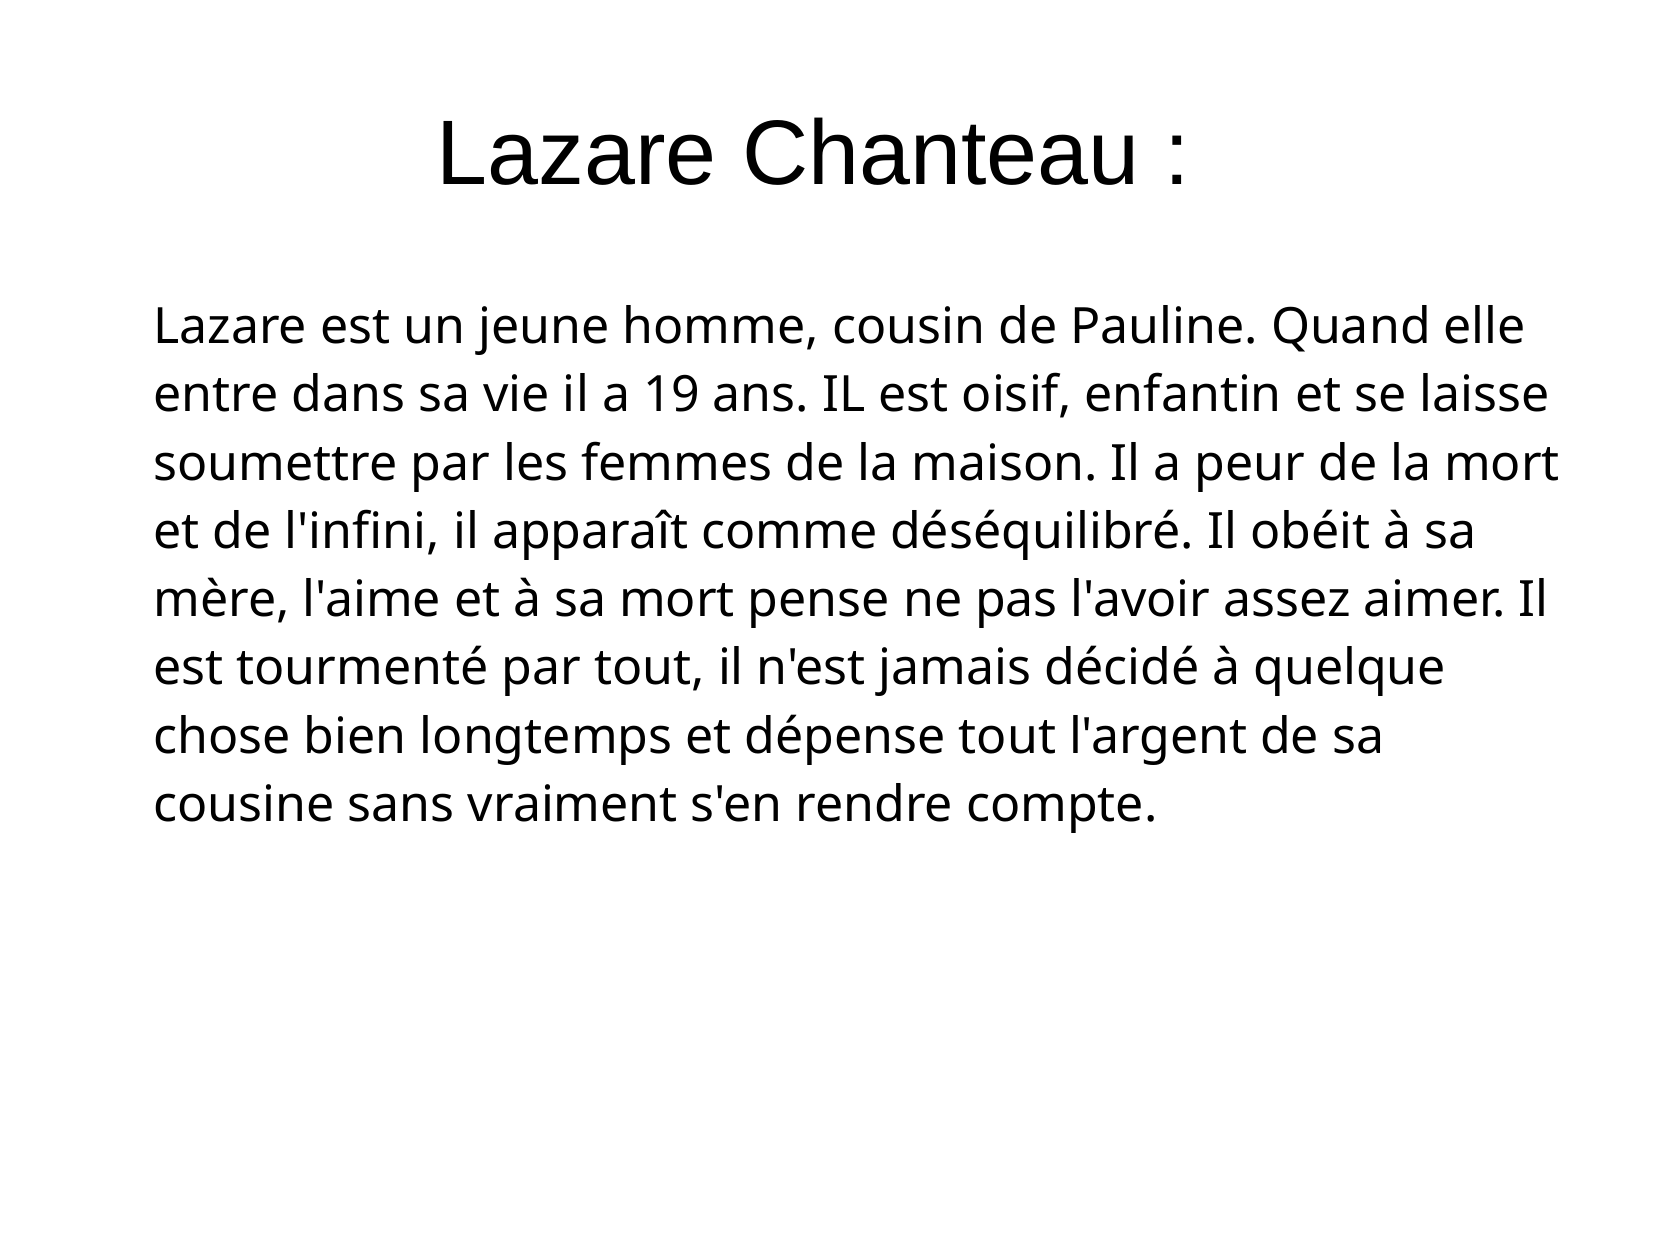

# Lazare Chanteau :
Lazare est un jeune homme, cousin de Pauline. Quand elle entre dans sa vie il a 19 ans. IL est oisif, enfantin et se laisse soumettre par les femmes de la maison. Il a peur de la mort et de l'infini, il apparaît comme déséquilibré. Il obéit à sa mère, l'aime et à sa mort pense ne pas l'avoir assez aimer. Il est tourmenté par tout, il n'est jamais décidé à quelque chose bien longtemps et dépense tout l'argent de sa cousine sans vraiment s'en rendre compte.